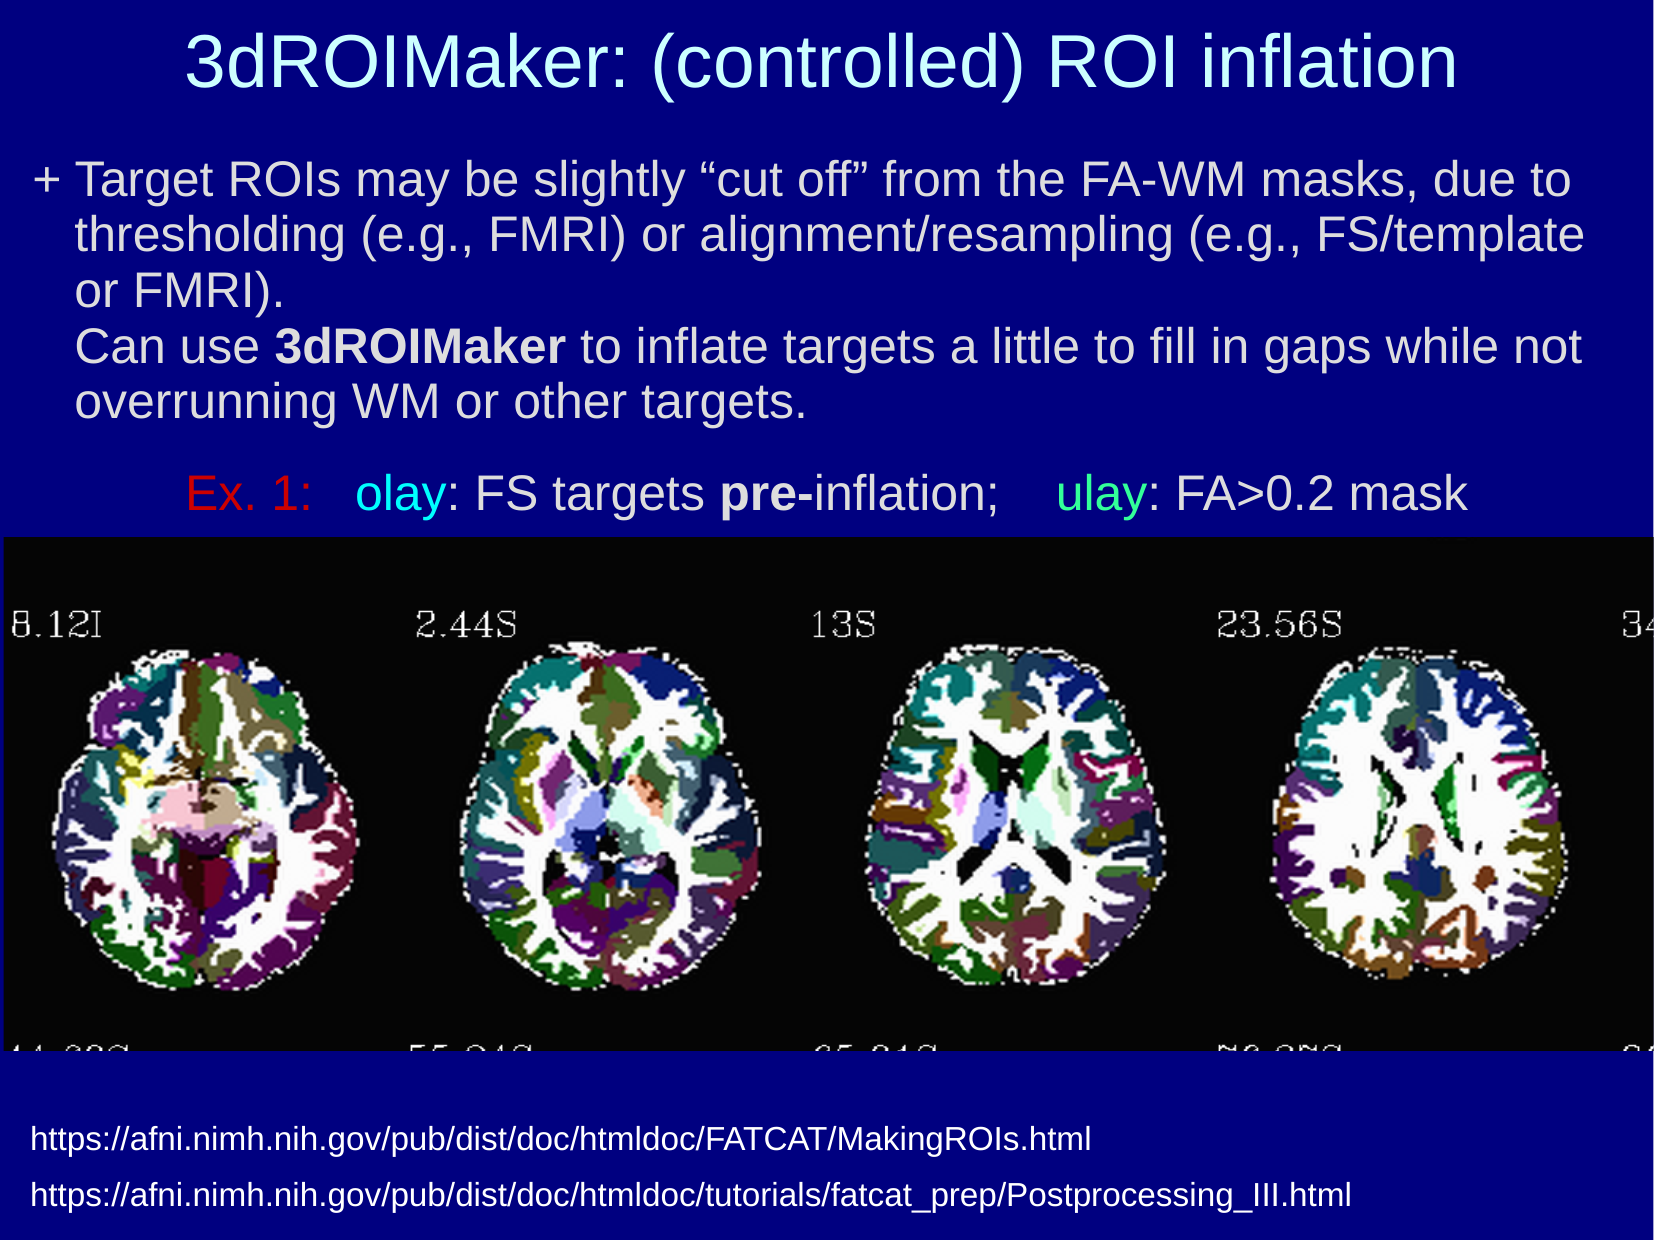

# 3dROIMaker: (controlled) ROI inflation
+ Target ROIs may be slightly “cut off” from the FA-WM masks, due to
 thresholding (e.g., FMRI) or alignment/resampling (e.g., FS/template
 or FMRI).
 Can use 3dROIMaker to inflate targets a little to fill in gaps while not
 overrunning WM or other targets.
Ex. 1: olay: FS targets pre-inflation; ulay: FA>0.2 mask
https://afni.nimh.nih.gov/pub/dist/doc/htmldoc/FATCAT/MakingROIs.html
https://afni.nimh.nih.gov/pub/dist/doc/htmldoc/tutorials/fatcat_prep/Postprocessing_III.html